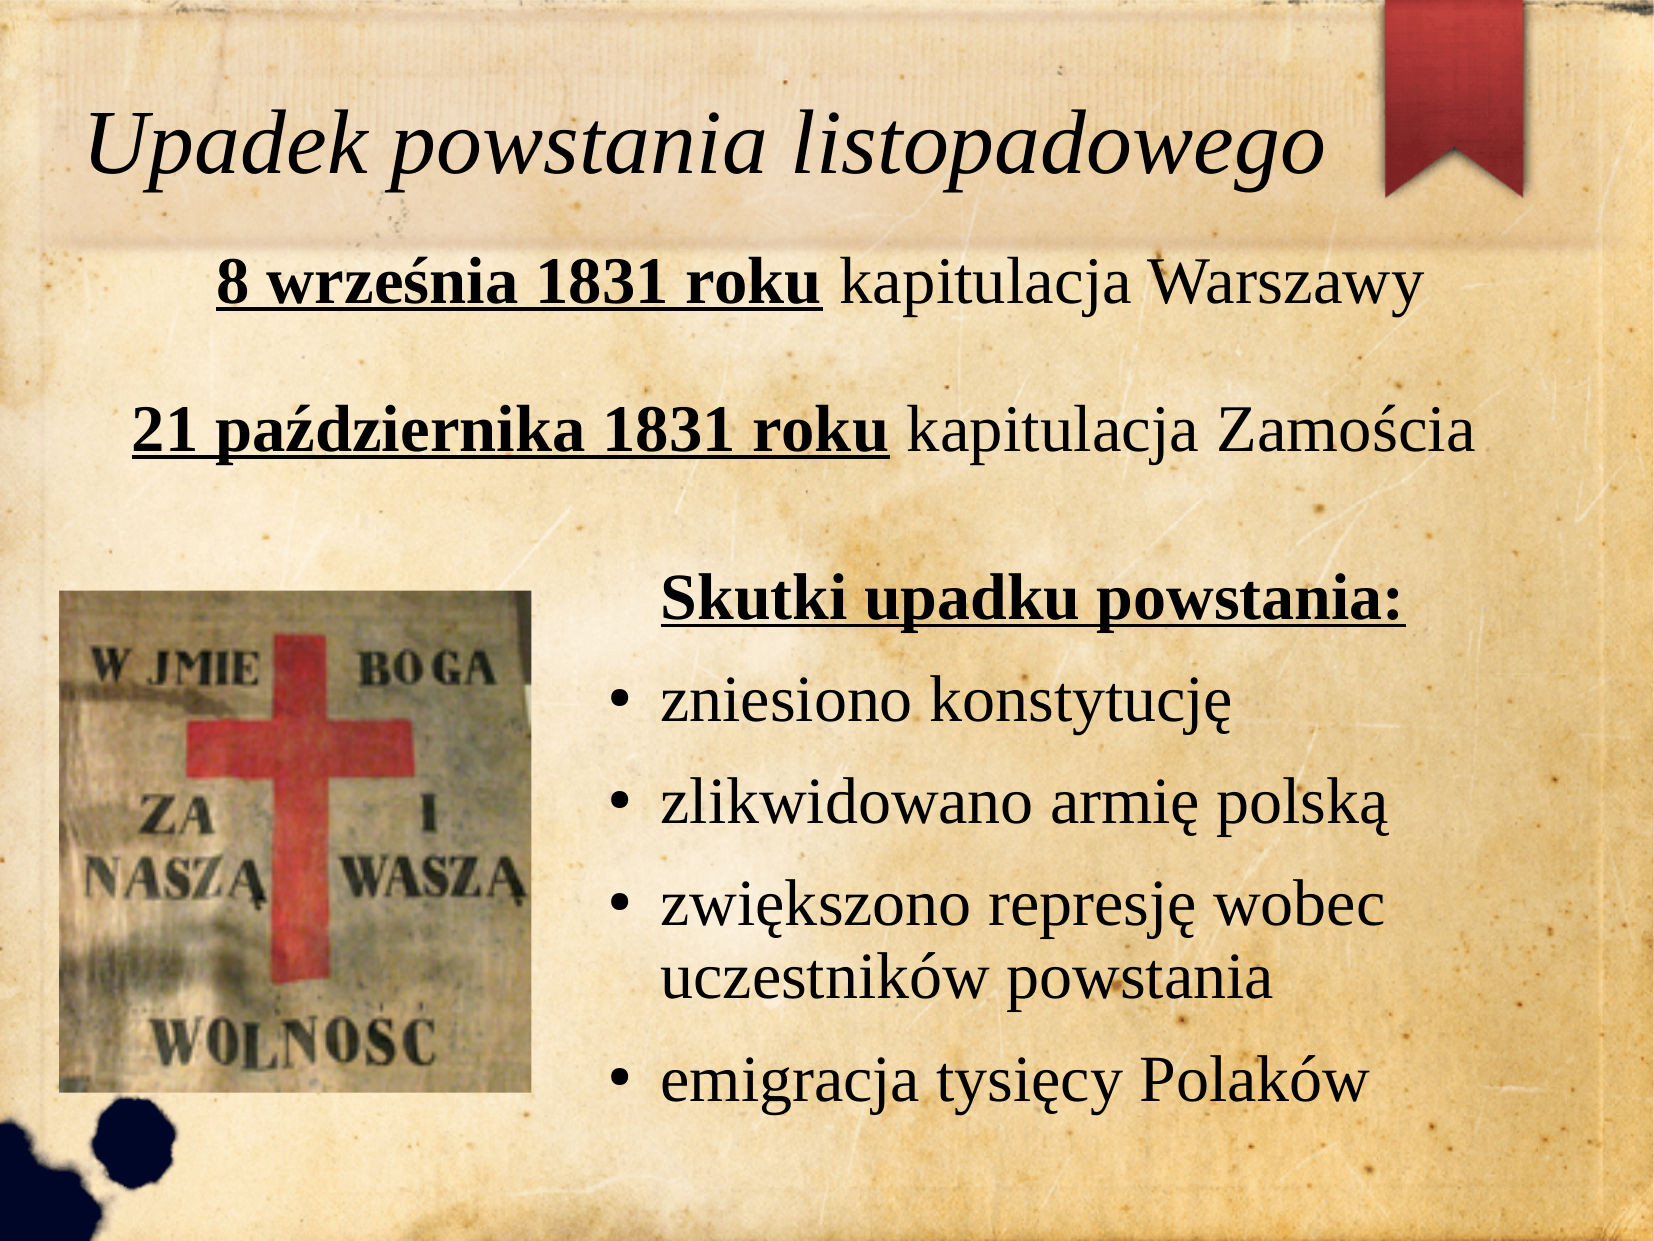

# Upadek powstania listopadowego
8 września 1831 roku kapitulacja Warszawy
21 października 1831 roku kapitulacja Zamościa
Skutki upadku powstania:
zniesiono konstytucję
zlikwidowano armię polską
zwiększono represję wobec uczestników powstania
emigracja tysięcy Polaków